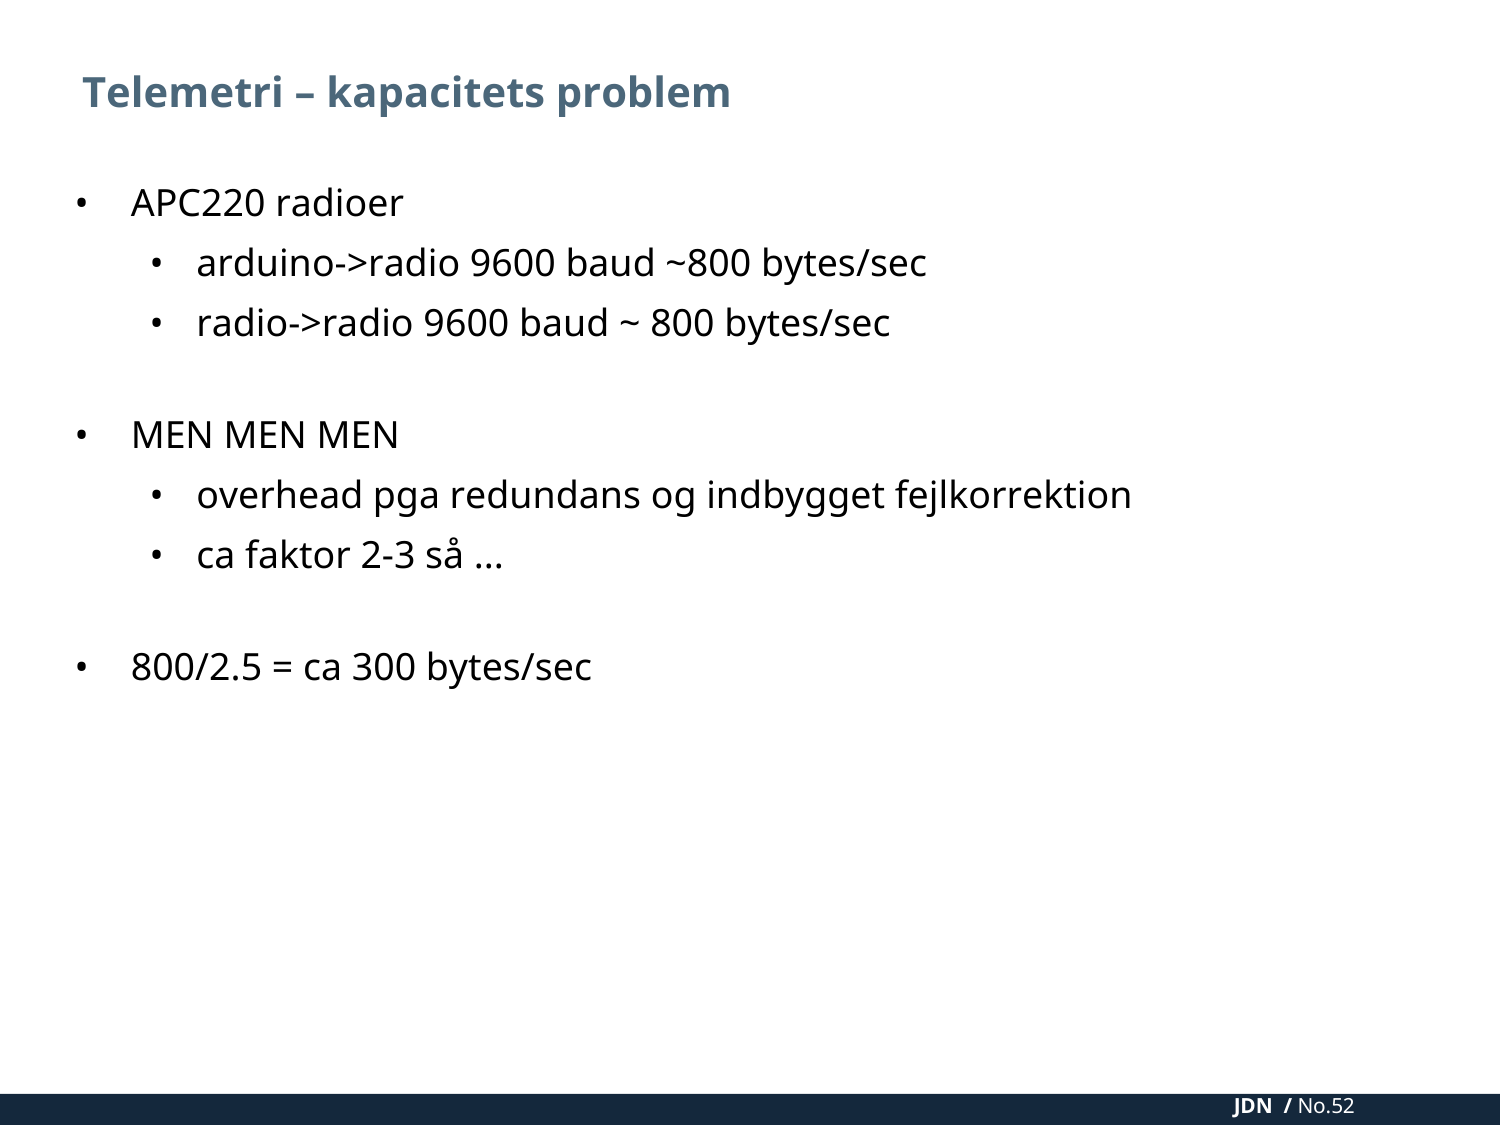

# Telemetri – kapacitets problem
APC220 radioer
arduino->radio 9600 baud ~800 bytes/sec
radio->radio 9600 baud ~ 800 bytes/sec
MEN MEN MEN
overhead pga redundans og indbygget fejlkorrektion
ca faktor 2-3 så ...
800/2.5 = ca 300 bytes/sec